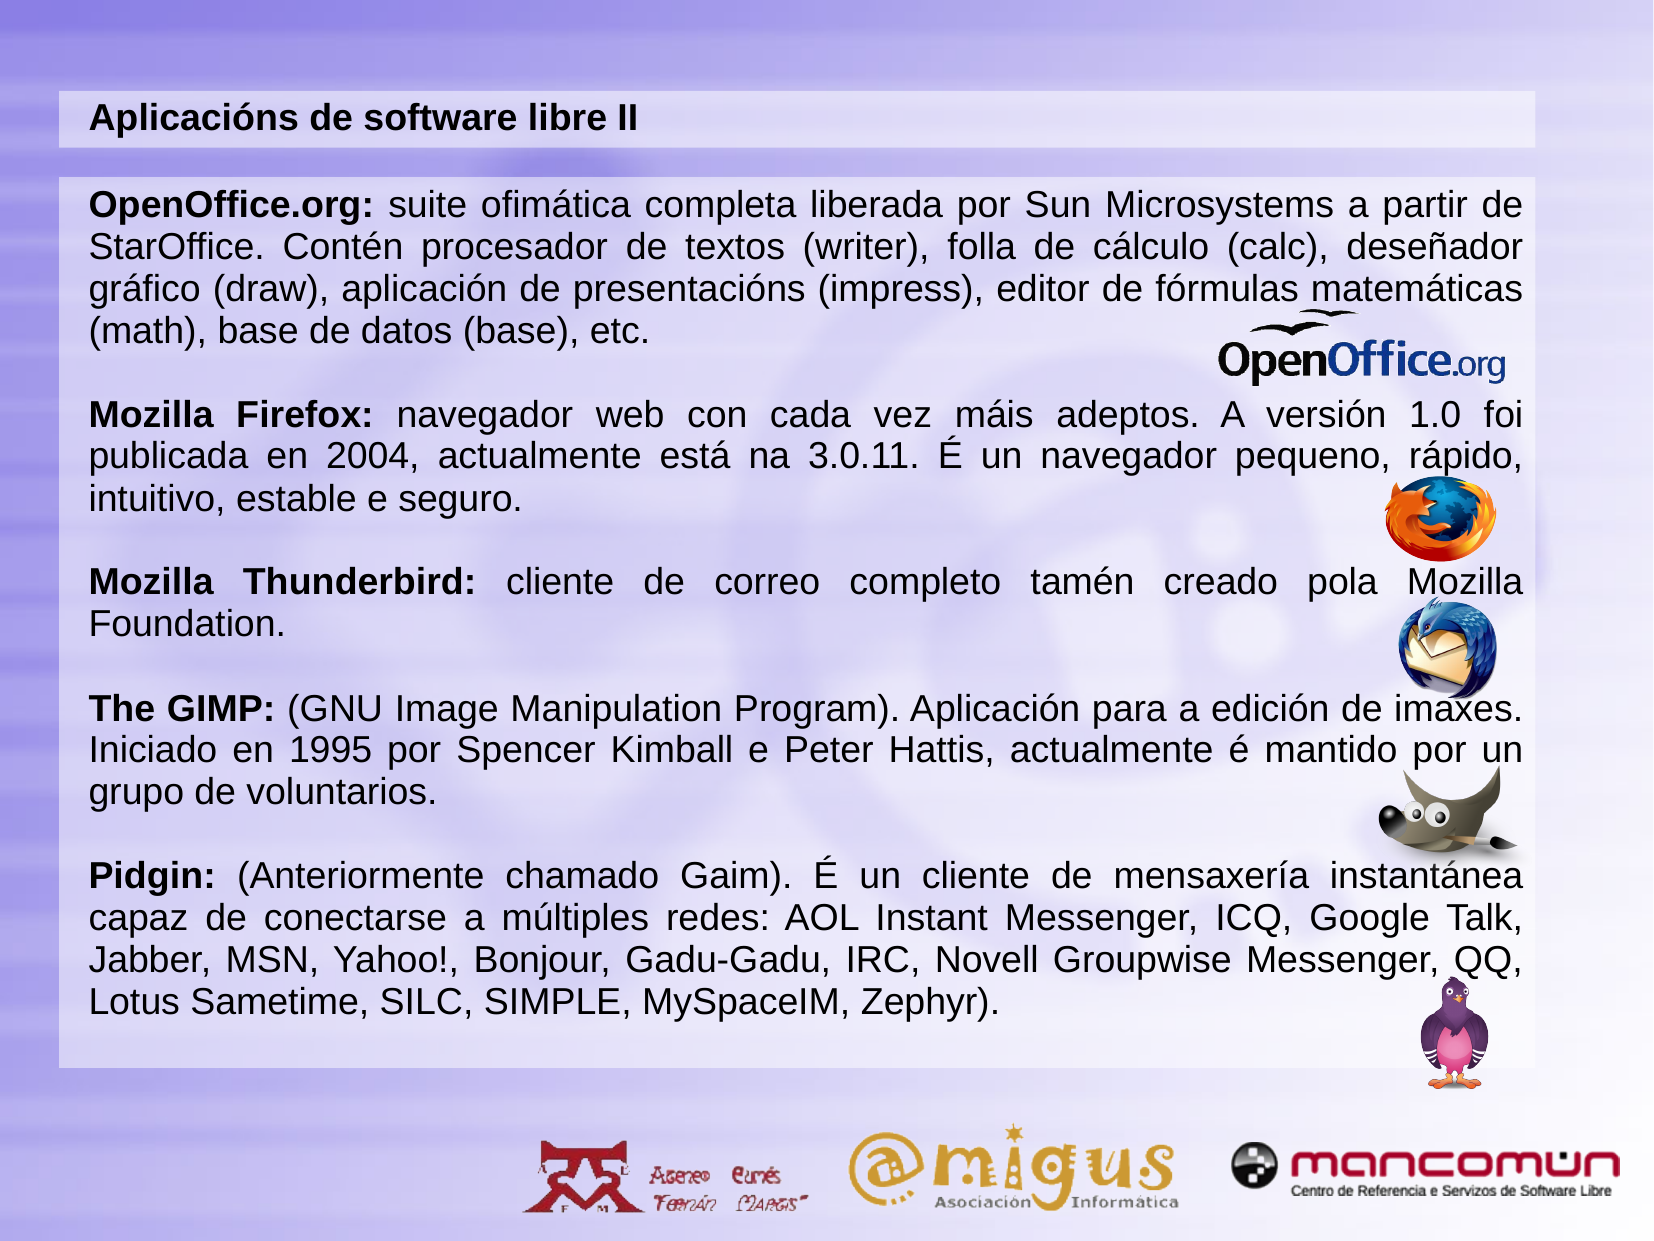

Aplicacións de software libre II
OpenOffice.org: suite ofimática completa liberada por Sun Microsystems a partir de StarOffice. Contén procesador de textos (writer), folla de cálculo (calc), deseñador gráfico (draw), aplicación de presentacións (impress), editor de fórmulas matemáticas (math), base de datos (base), etc.
Mozilla Firefox: navegador web con cada vez máis adeptos. A versión 1.0 foi publicada en 2004, actualmente está na 3.0.11. É un navegador pequeno, rápido, intuitivo, estable e seguro.
Mozilla Thunderbird: cliente de correo completo tamén creado pola Mozilla Foundation.
The GIMP: (GNU Image Manipulation Program). Aplicación para a edición de imaxes. Iniciado en 1995 por Spencer Kimball e Peter Hattis, actualmente é mantido por un grupo de voluntarios.
Pidgin: (Anteriormente chamado Gaim). É un cliente de mensaxería instantánea capaz de conectarse a múltiples redes: AOL Instant Messenger, ICQ, Google Talk, Jabber, MSN, Yahoo!, Bonjour, Gadu-Gadu, IRC, Novell Groupwise Messenger, QQ, Lotus Sametime, SILC, SIMPLE, MySpaceIM, Zephyr).